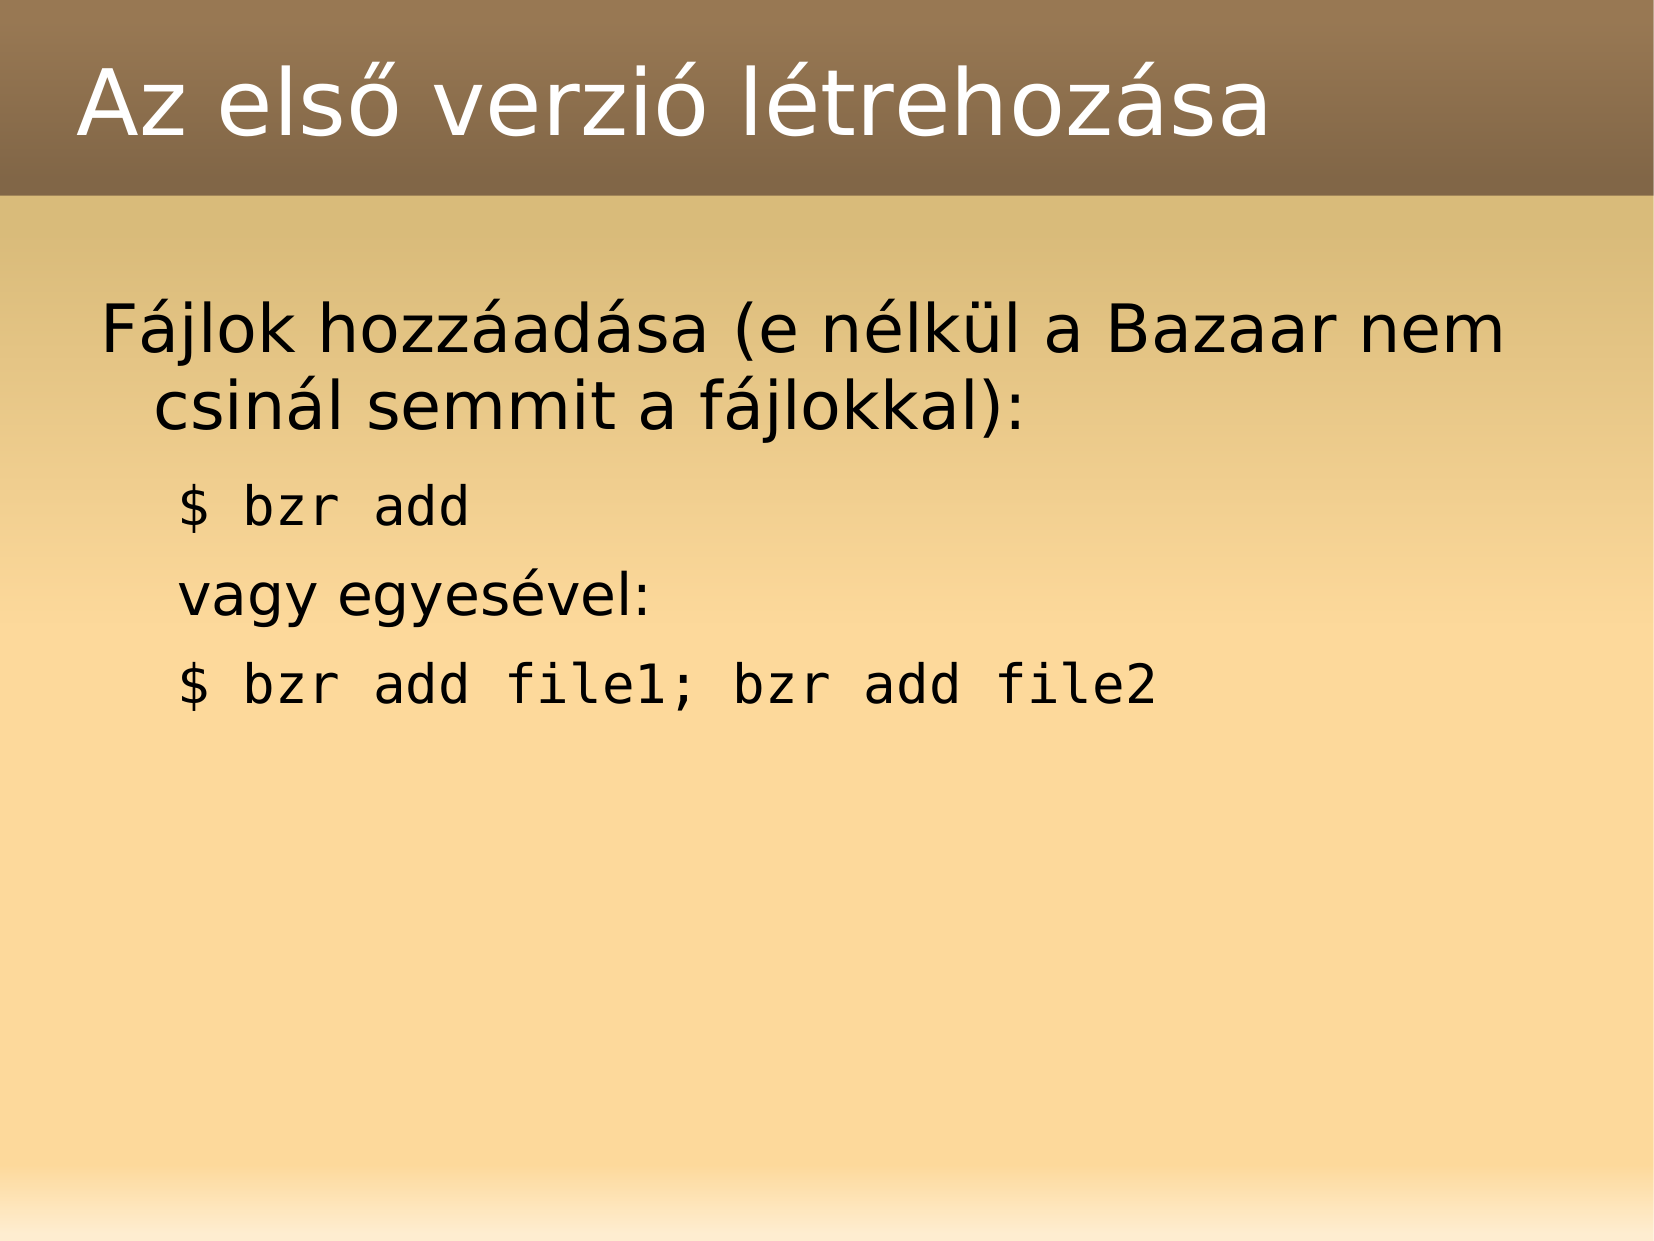

# Az első verzió létrehozása
Fájlok hozzáadása (e nélkül a Bazaar nem csinál semmit a fájlokkal):
$ bzr add
vagy egyesével:
$ bzr add file1; bzr add file2